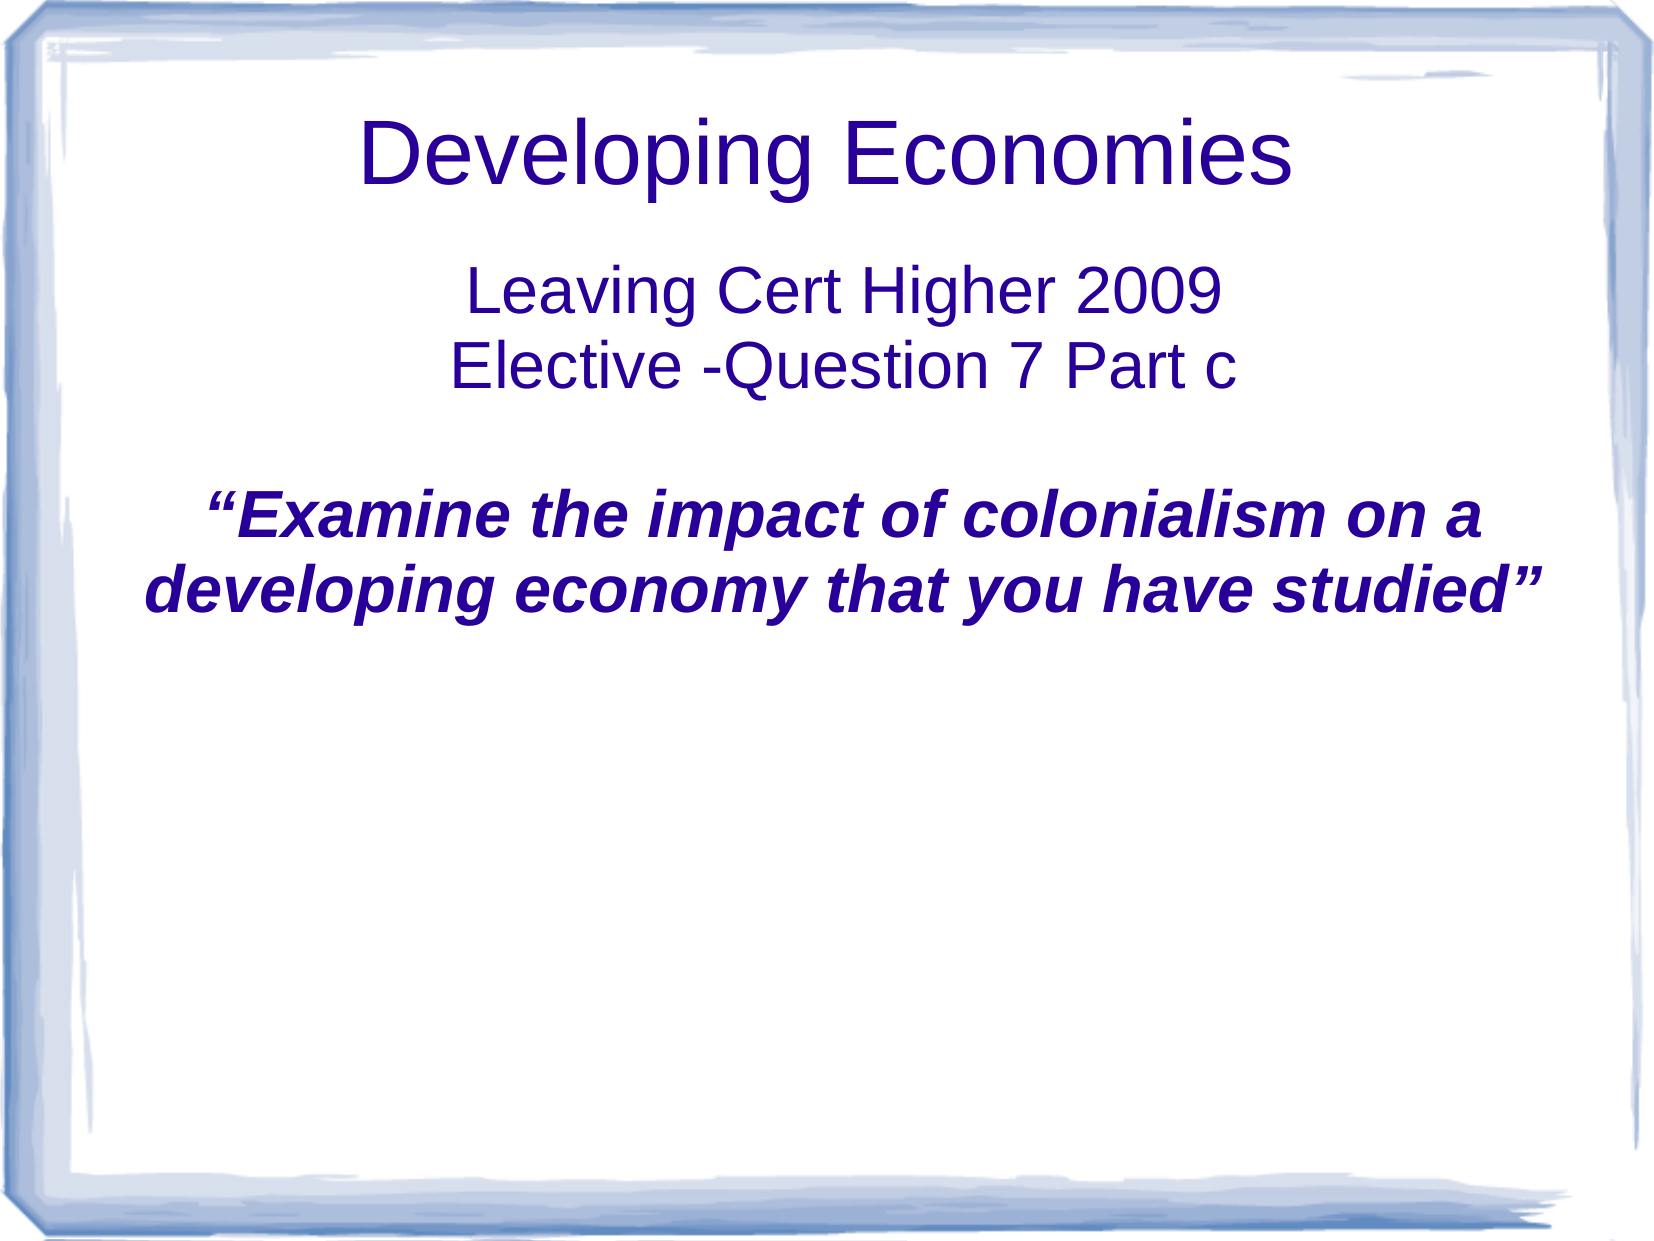

# Developing Economies
Leaving Cert Higher 2009
Elective -Question 7 Part c
“Examine the impact of colonialism on a developing economy that you have studied”